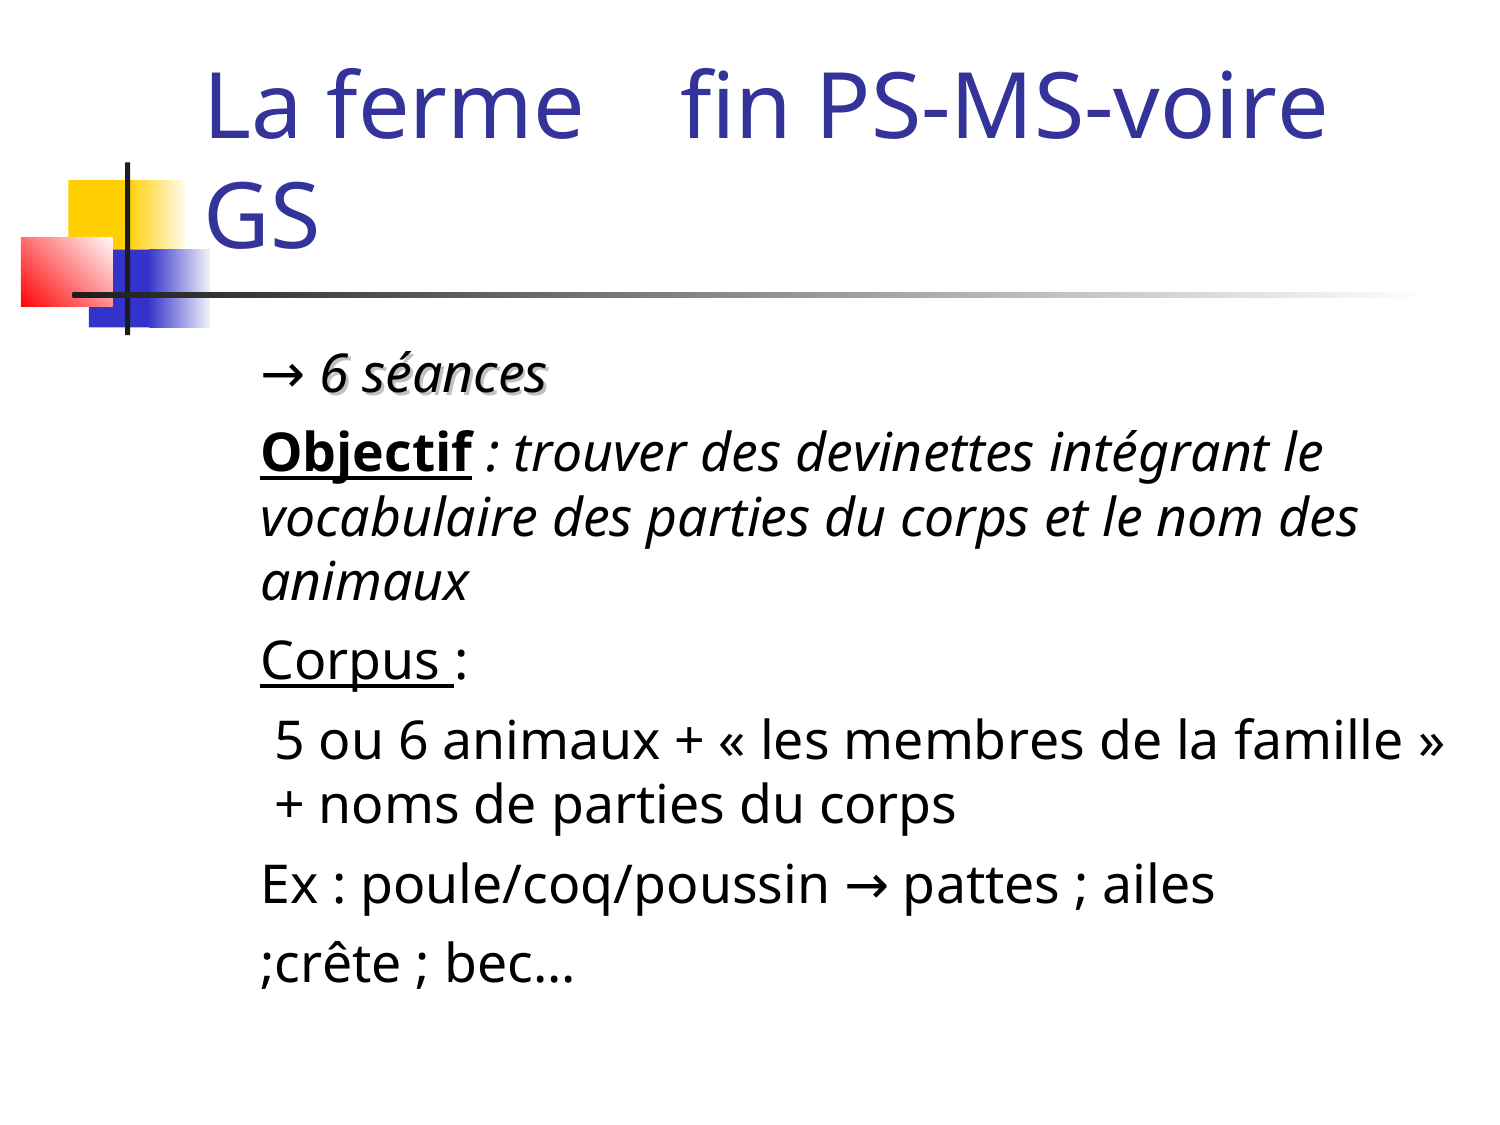

# La ferme fin PS-MS-voire GS
→ 6 séances
Objectif : trouver des devinettes intégrant le vocabulaire des parties du corps et le nom des animaux
Corpus :
 5 ou 6 animaux + « les membres de la famille » + noms de parties du corps
Ex : poule/coq/poussin → pattes ; ailes
;crête ; bec...